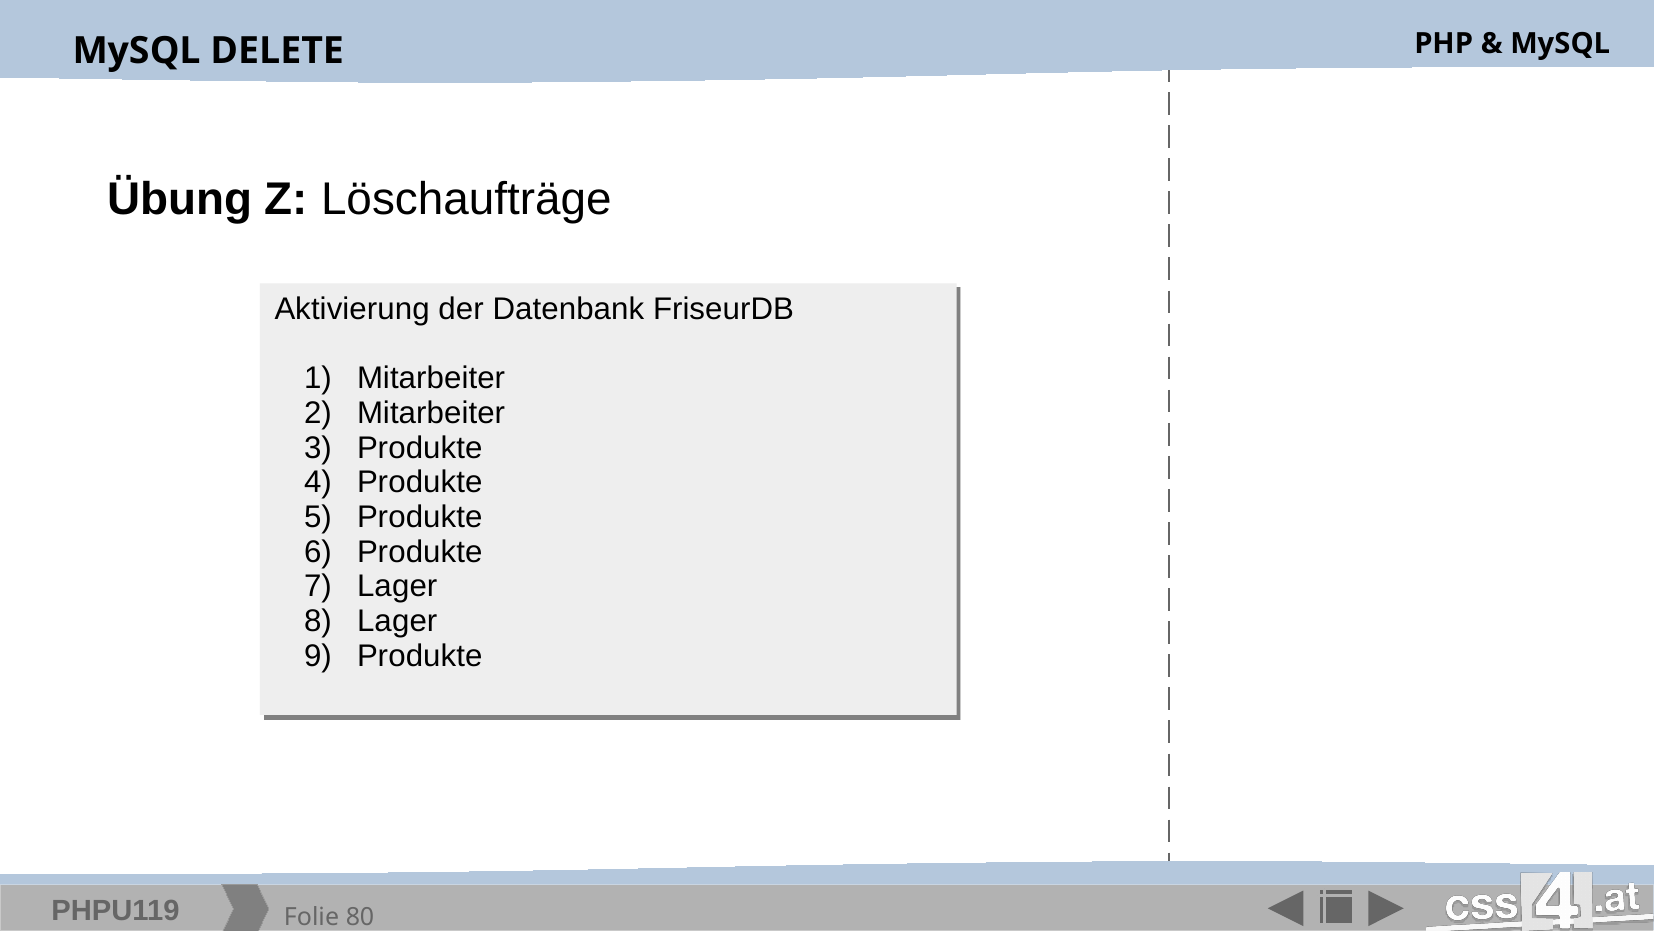

PHP & MySQL
MySQL DELETE
Übung Z: Löschaufträge
Aktivierung der Datenbank FriseurDB
 Mitarbeiter
 Mitarbeiter
 Produkte
 Produkte
 Produkte
 Produkte
 Lager
 Lager
 Produkte
PHPU119
Folie